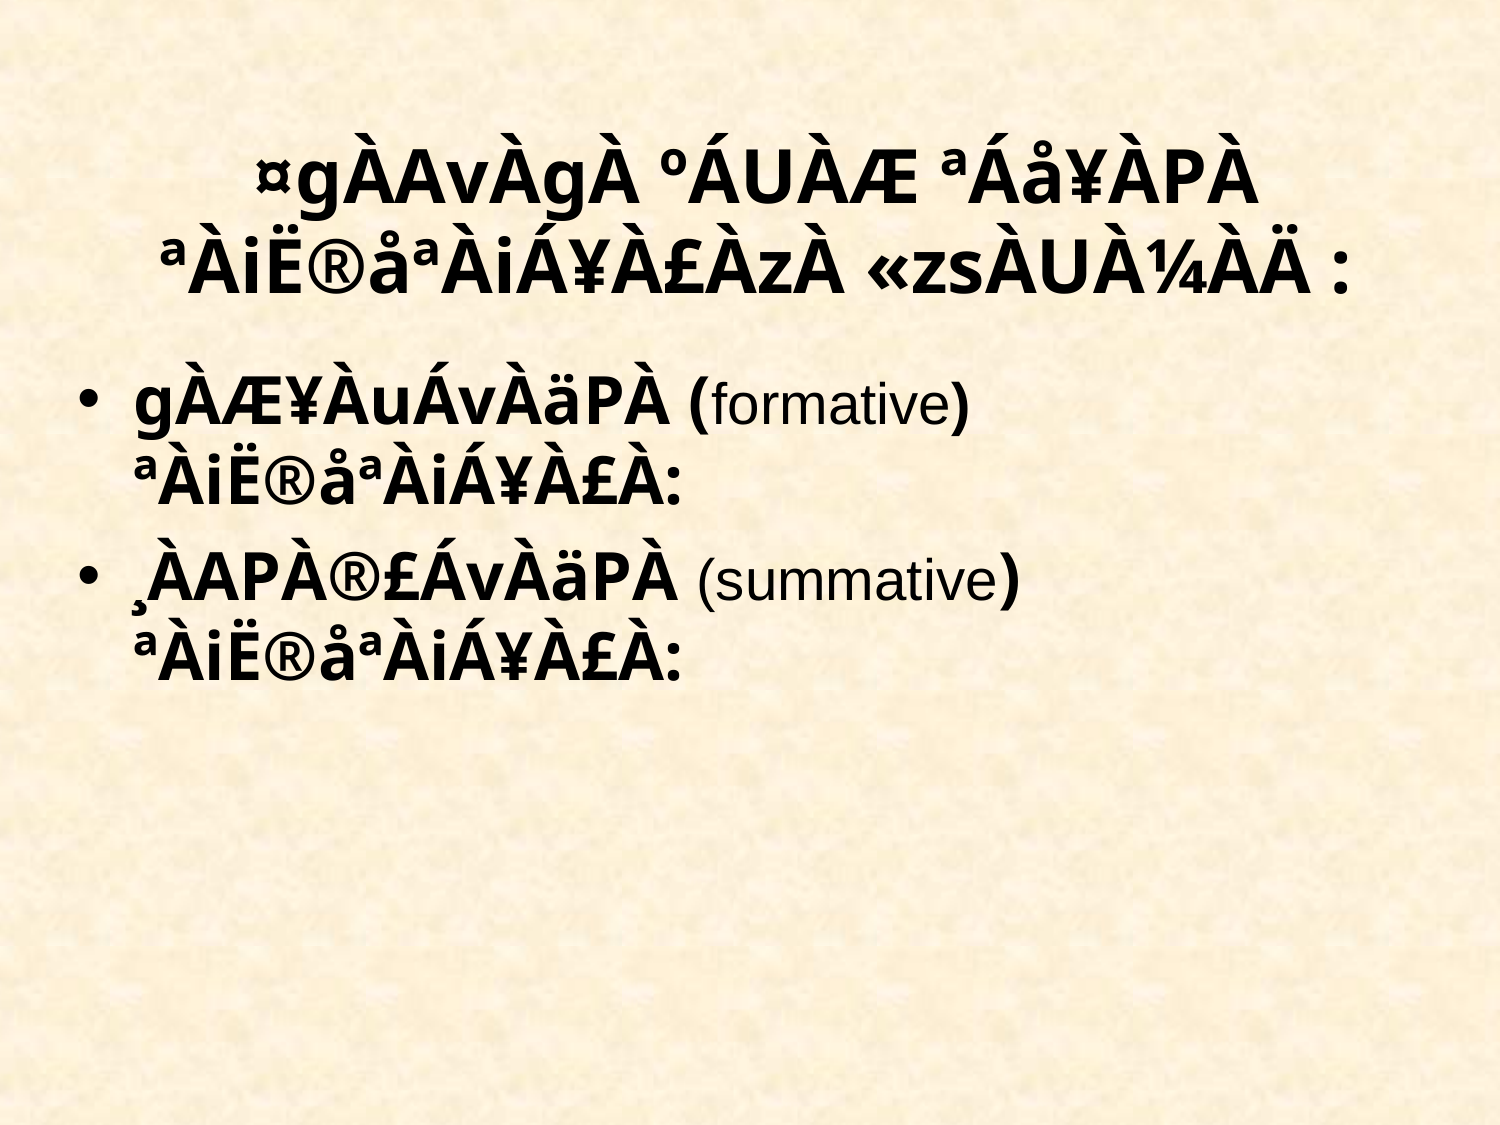

¤gÀAvÀgÀ ºÁUÀÆ ªÁå¥ÀPÀ ªÀiË®åªÀiÁ¥À£ÀzÀ «zsÀUÀ¼ÀÄ :
gÀÆ¥ÀuÁvÀäPÀ (formative) ªÀiË®åªÀiÁ¥À£À:
¸ÀAPÀ®£ÁvÀäPÀ (summative) ªÀiË®åªÀiÁ¥À£À: